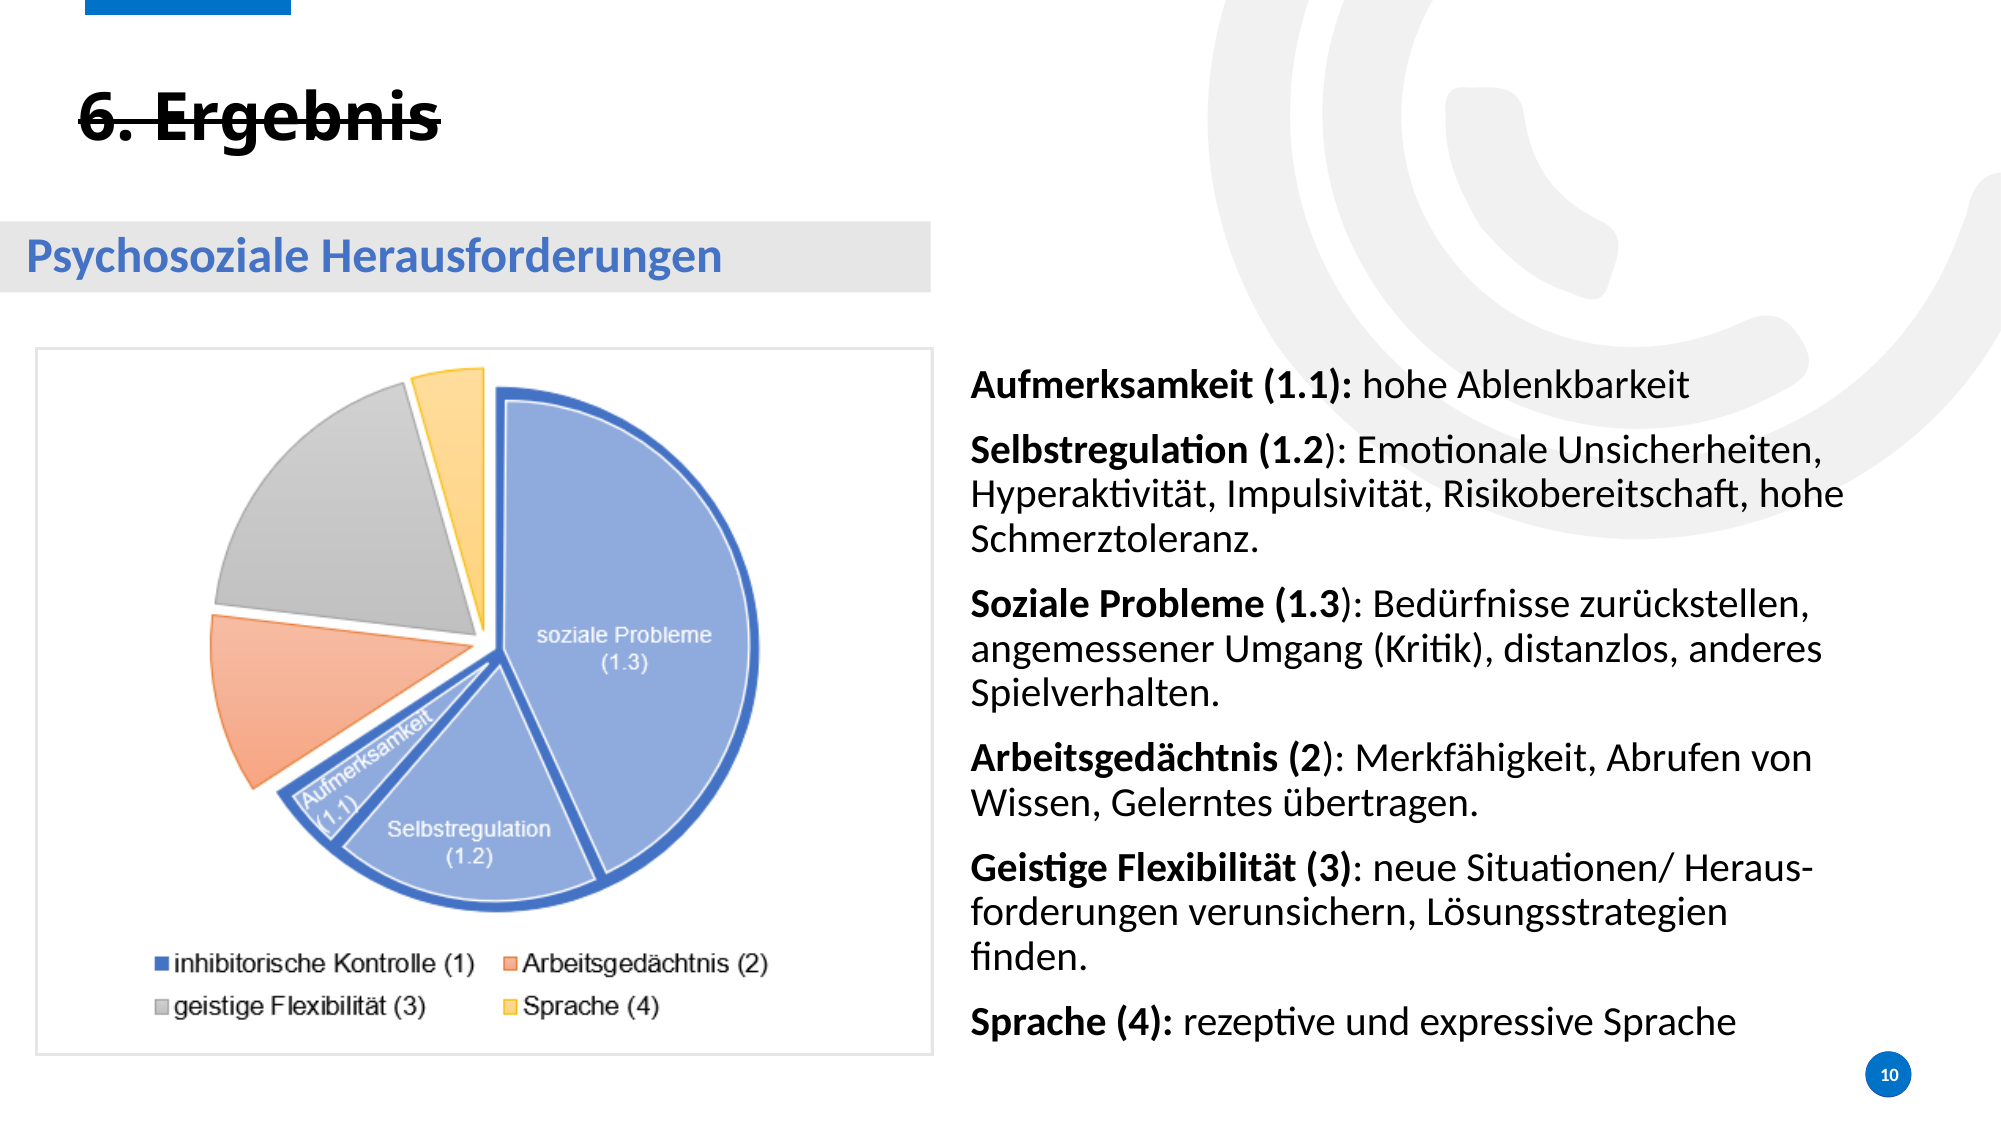

6. Ergebnis
# Psychosoziale Herausforderungen
Aufmerksamkeit (1.1): hohe Ablenkbarkeit
Selbstregulation (1.2): Emotionale Unsicherheiten, Hyperaktivität, Impulsivität, Risikobereitschaft, hohe Schmerztoleranz.
Soziale Probleme (1.3): Bedürfnisse zurückstellen, angemessener Umgang (Kritik), distanzlos, anderes Spielverhalten.
Arbeitsgedächtnis (2): Merkfähigkeit, Abrufen von Wissen, Gelerntes übertragen.
Geistige Flexibilität (3): neue Situationen/ Heraus-forderungen verunsichern, Lösungsstrategien finden.
Sprache (4): rezeptive und expressive Sprache
10